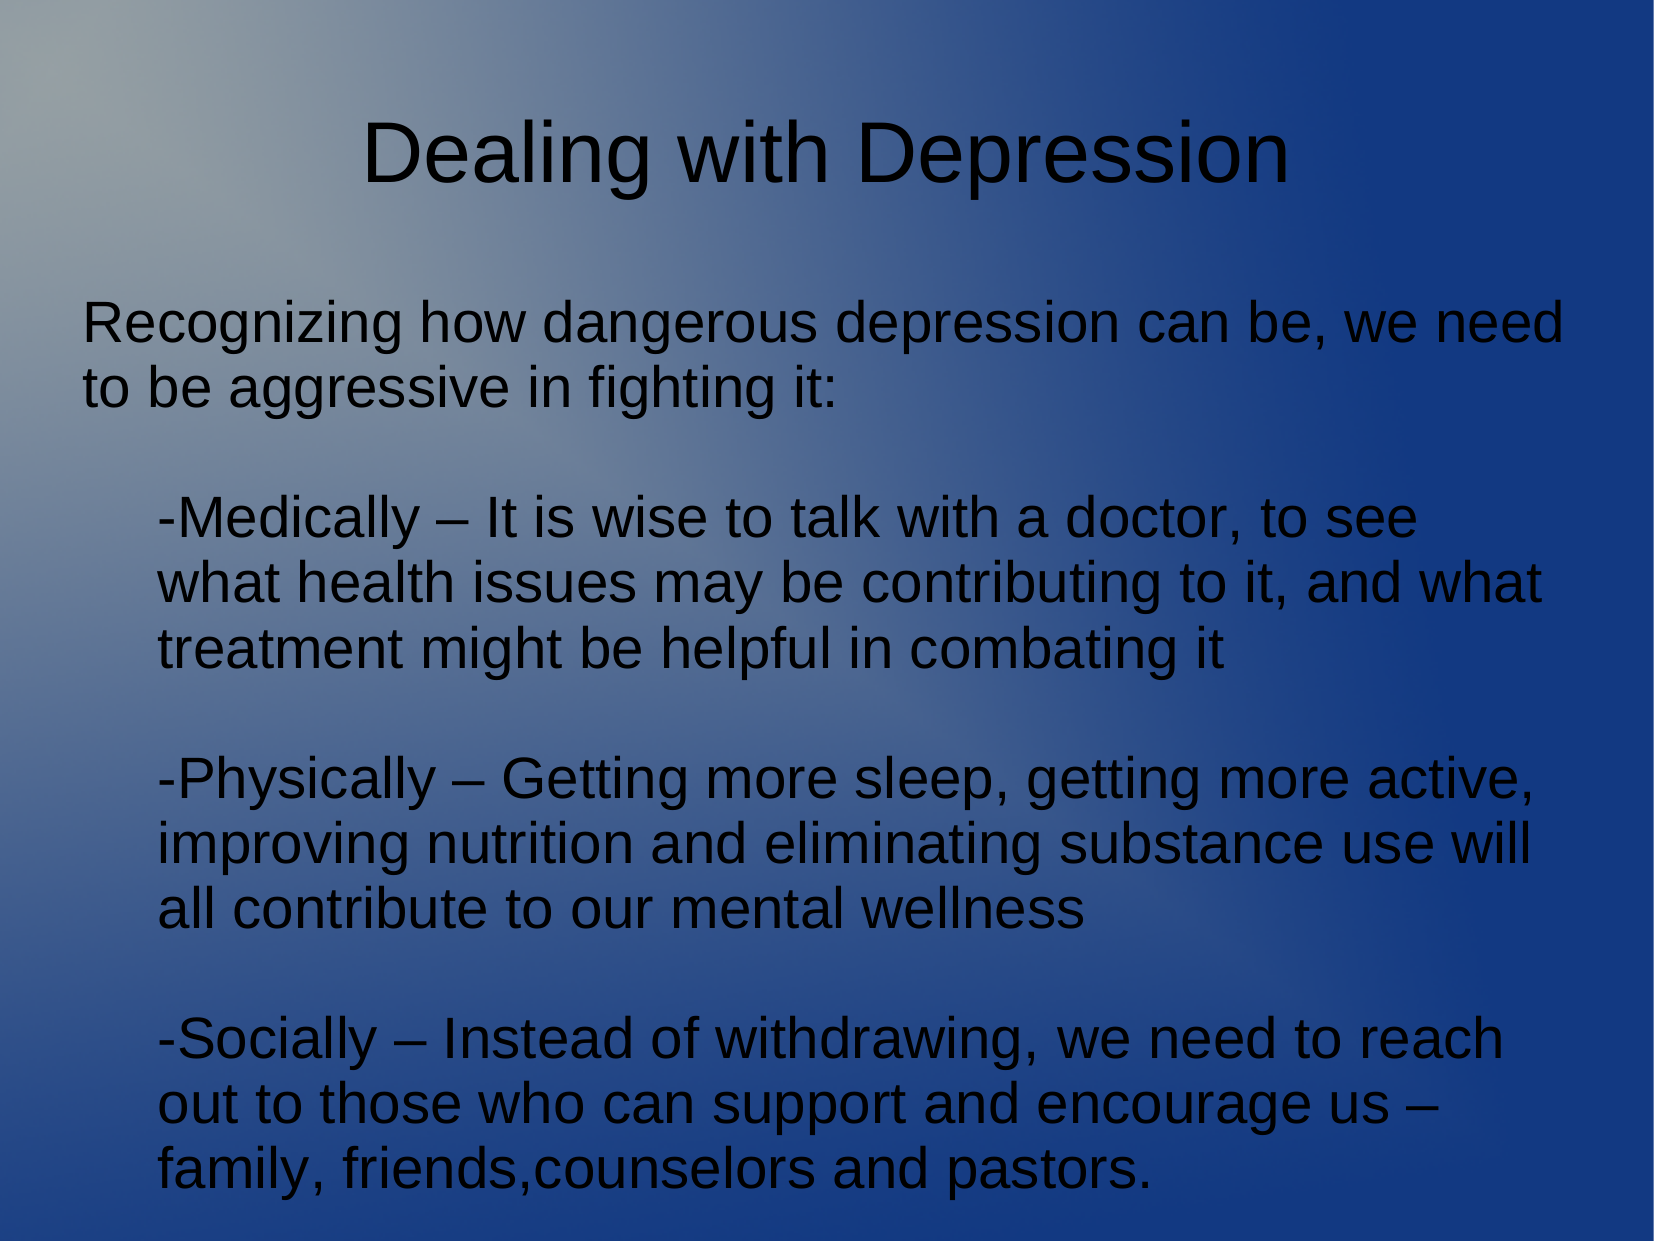

# Dealing with Depression
Recognizing how dangerous depression can be, we need to be aggressive in fighting it:
	-Medically – It is wise to talk with a doctor, to see 		what health issues may be contributing to it, and what 	treatment might be helpful in combating it
	-Physically – Getting more sleep, getting more active, 	improving nutrition and eliminating substance use will 	all 	contribute to our mental wellness
	-Socially – Instead of withdrawing, 	we need to reach 	out to those who can support and encourage us – 		family, friends,counselors and pastors.